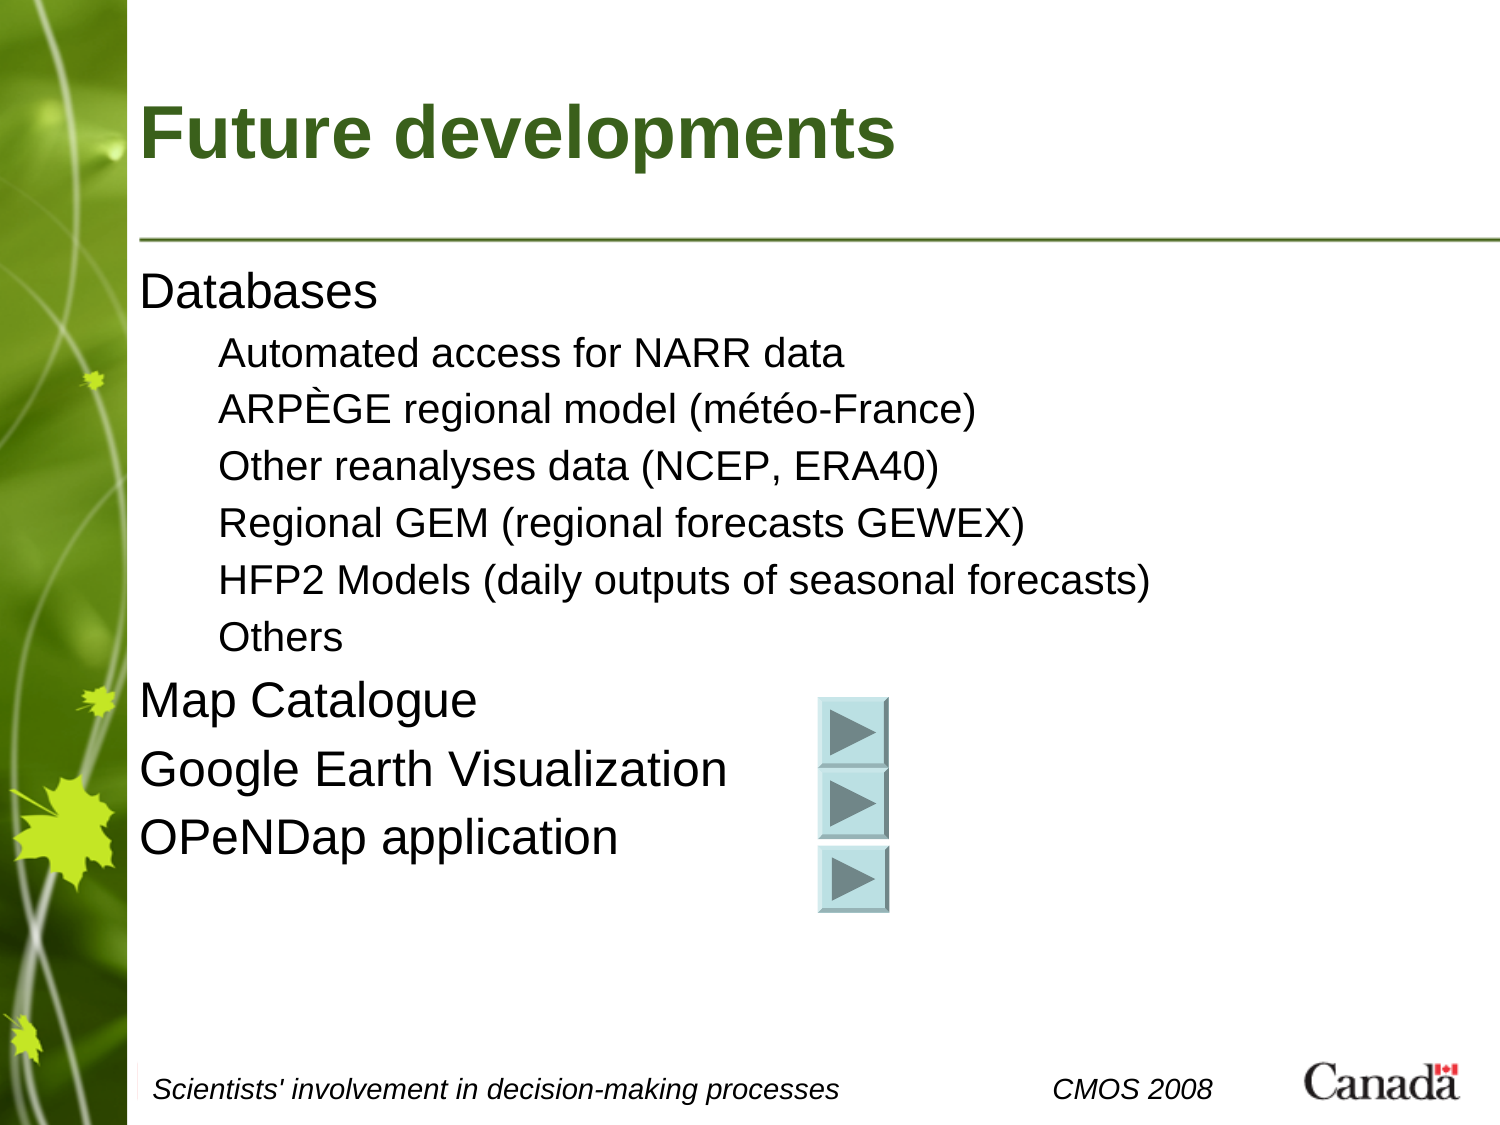

# Future developments
Databases
Automated access for NARR data
ARPÈGE regional model (météo-France)
Other reanalyses data (NCEP, ERA40)
Regional GEM (regional forecasts GEWEX)
HFP2 Models (daily outputs of seasonal forecasts)
Others
Map Catalogue
Google Earth Visualization
OPeNDap application